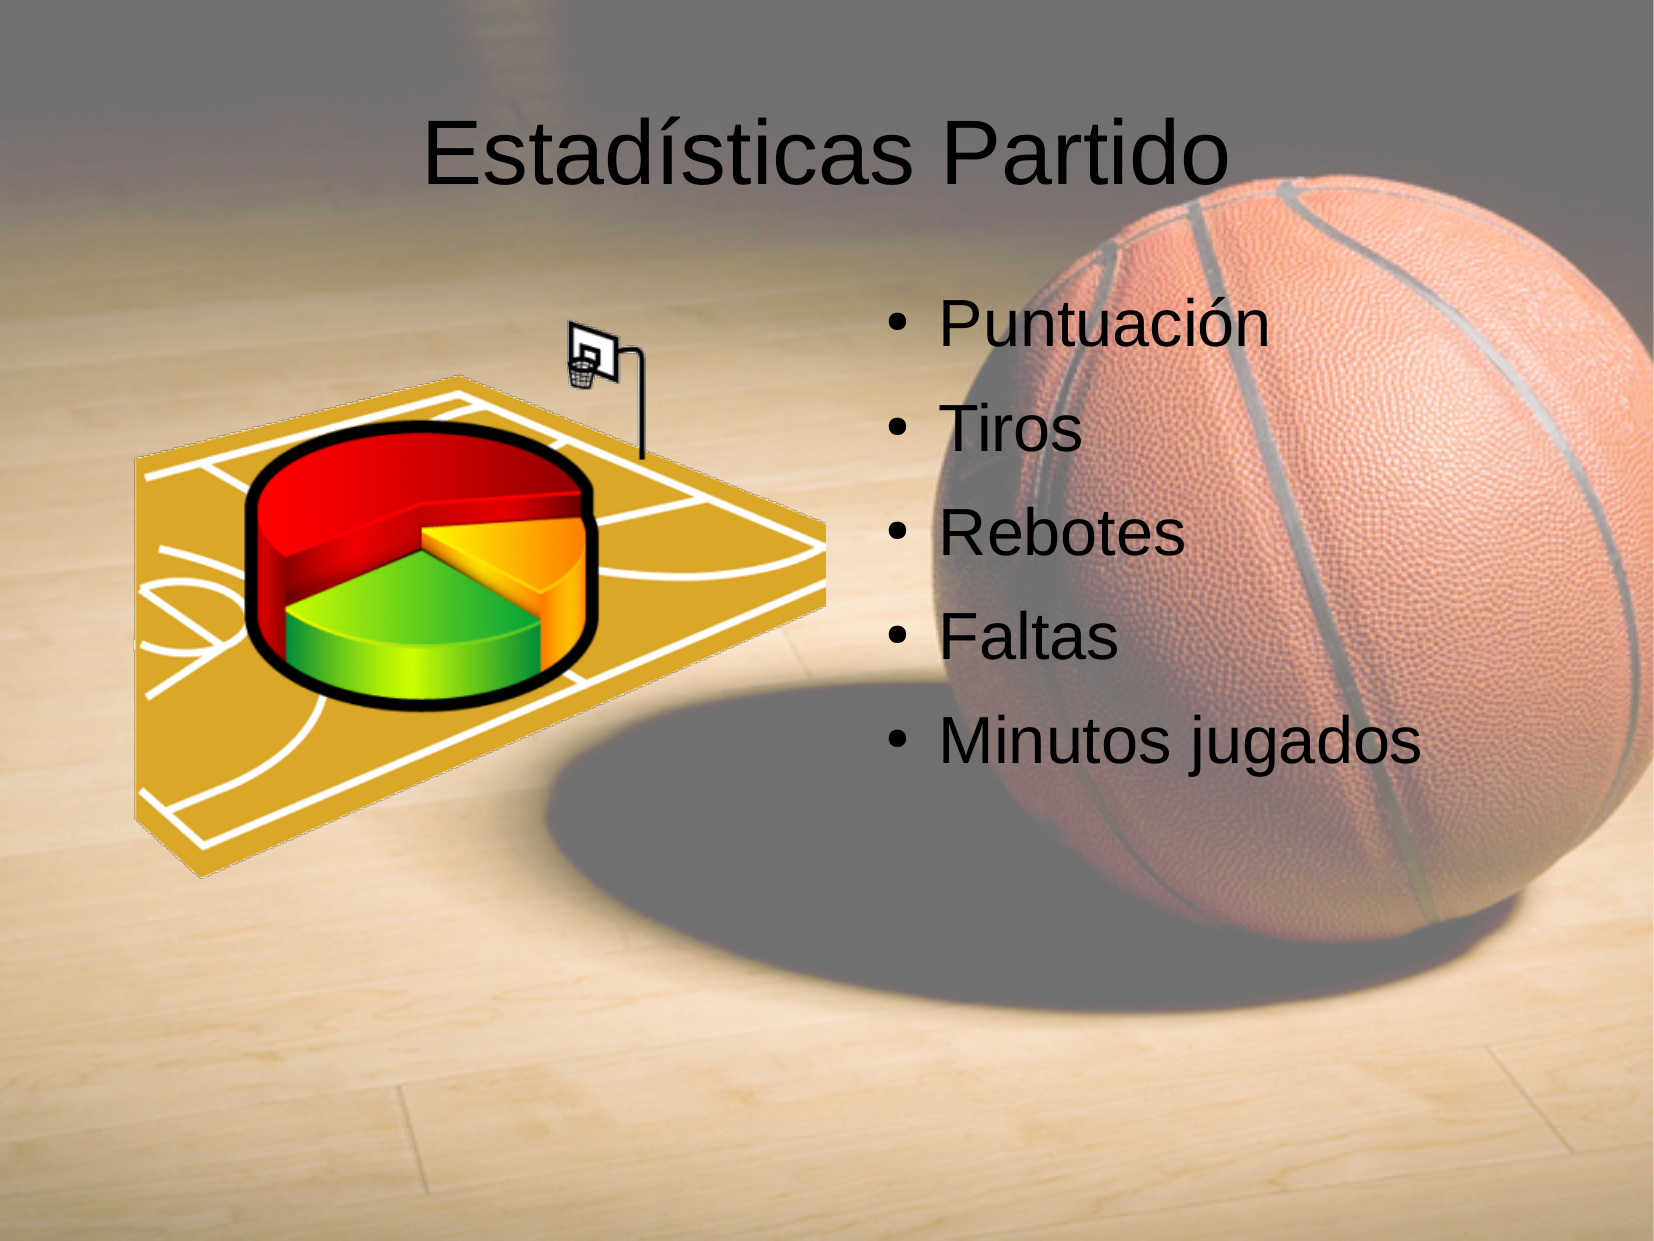

# Estadísticas Partido
Puntuación
Tiros
Rebotes
Faltas
Minutos jugados